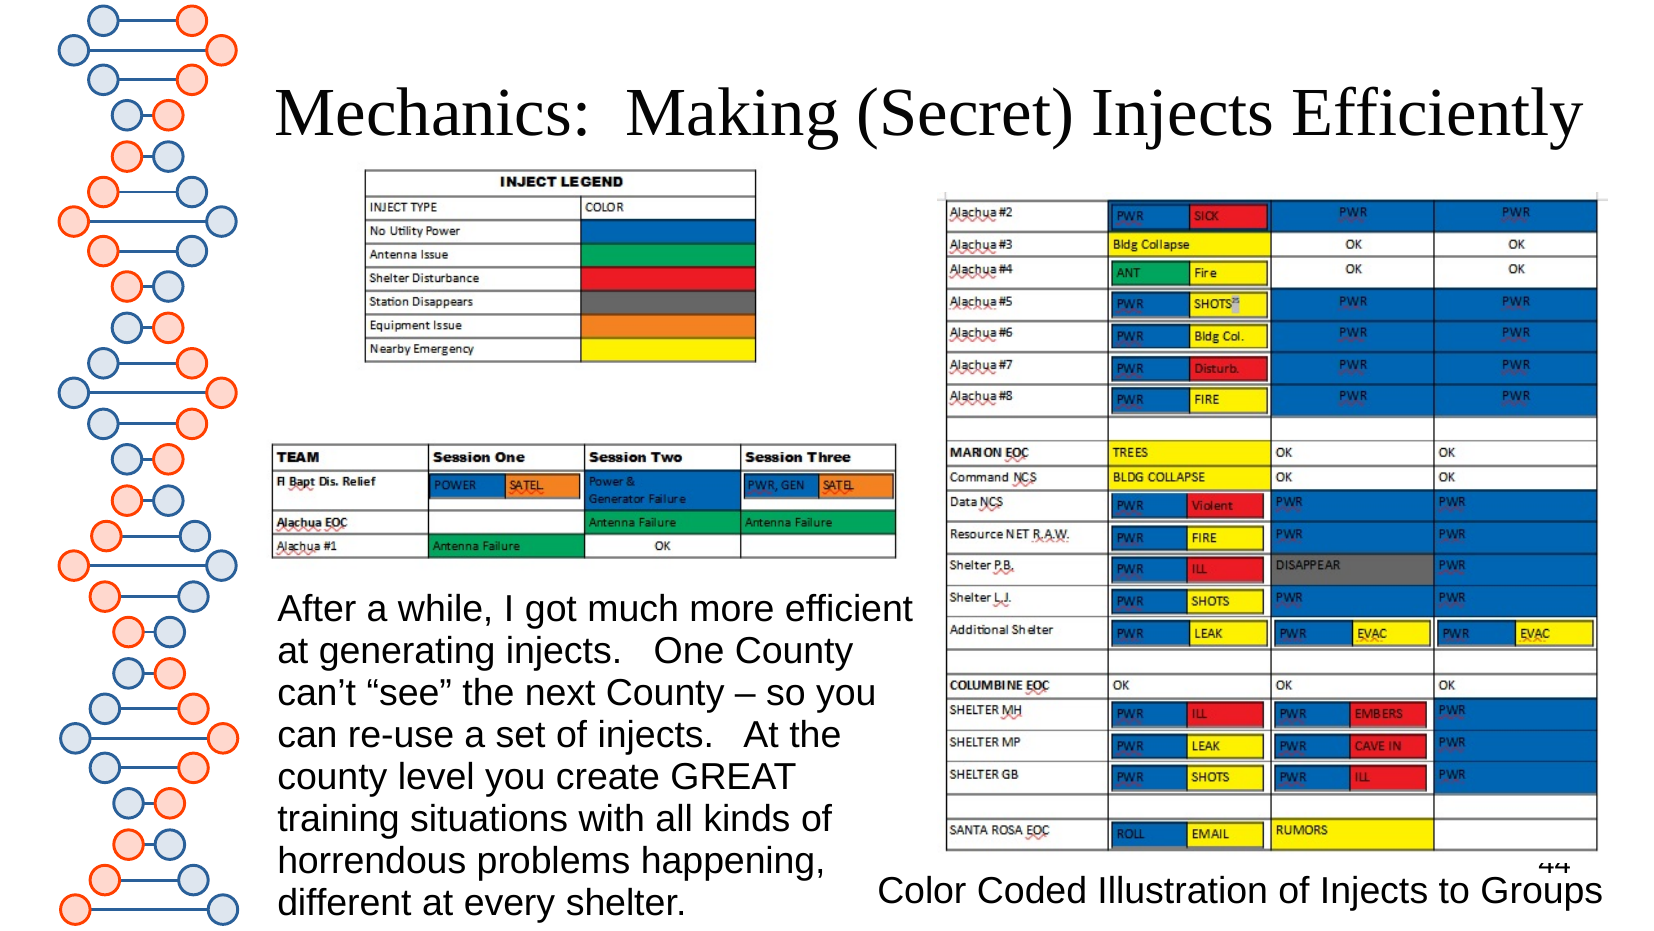

# Mechanics: Making (Secret) Injects Efficiently
After a while, I got much more efficient at generating injects. One County can’t “see” the next County – so you can re-use a set of injects. At the county level you create GREAT training situations with all kinds of horrendous problems happening, different at every shelter.
44
Color Coded Illustration of Injects to Groups